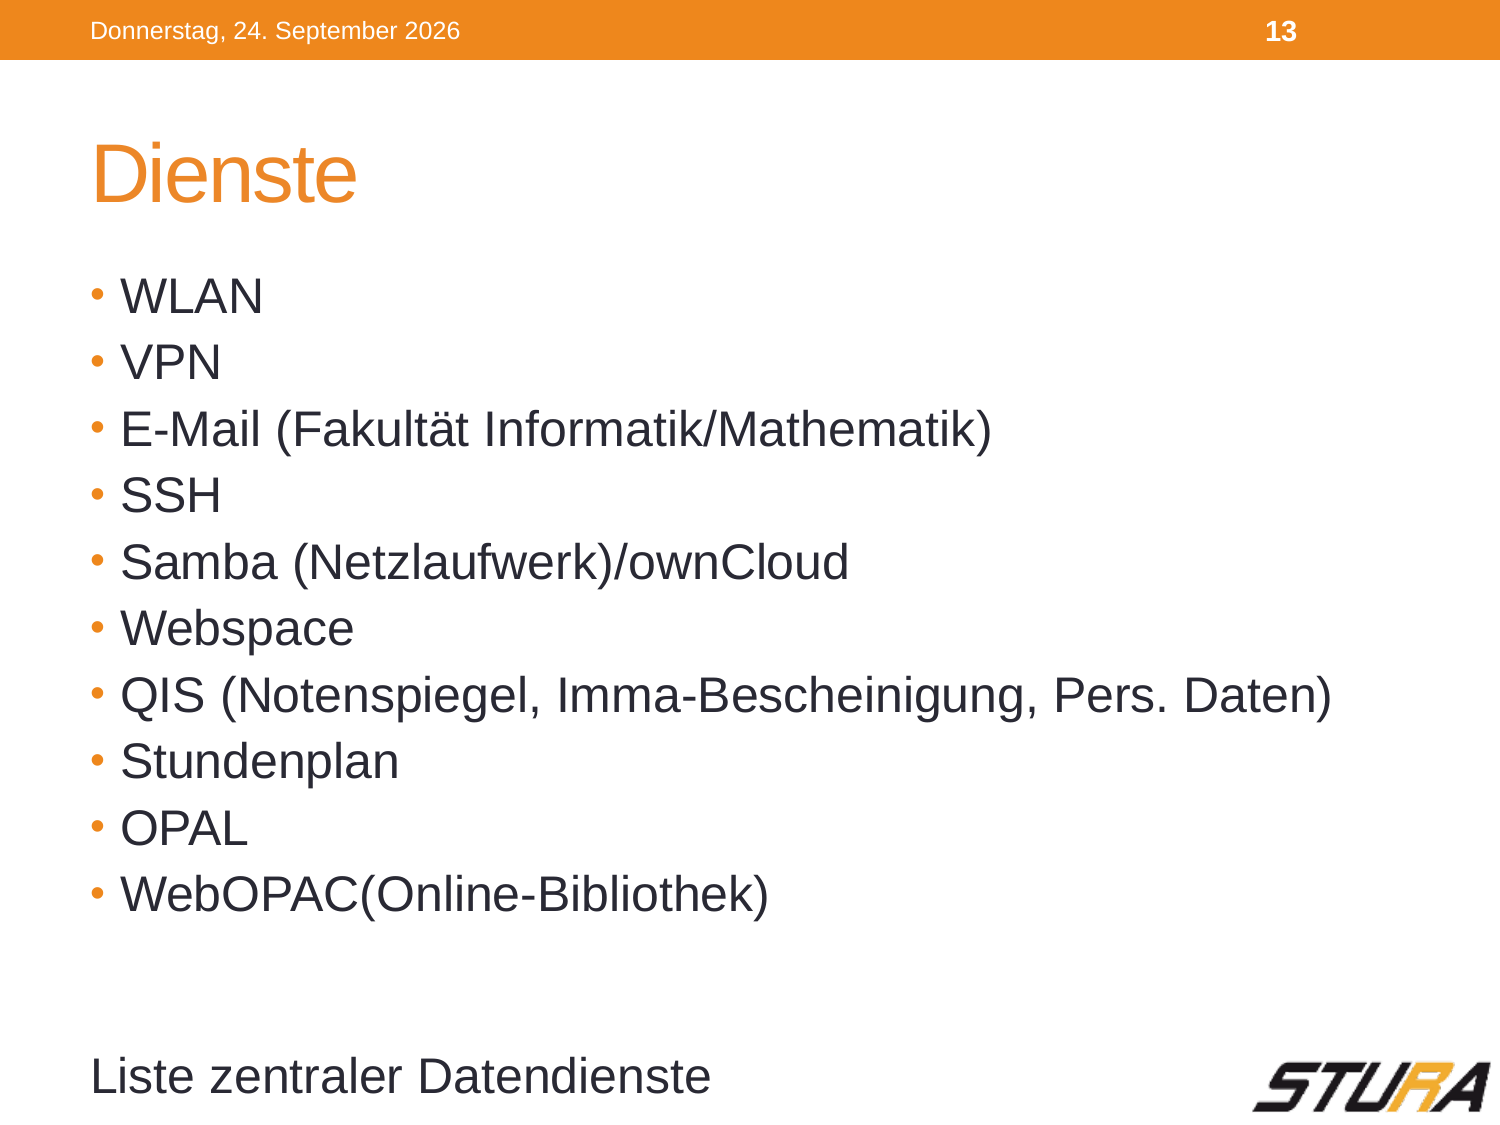

# Dienste
WLAN
VPN
E-Mail (Fakultät Informatik/Mathematik)
SSH
Samba (Netzlaufwerk)/ownCloud
Webspace
QIS (Notenspiegel, Imma-Bescheinigung, Pers. Daten)
Stundenplan
OPAL
WebOPAC(Online-Bibliothek)
Liste zentraler Datendienste